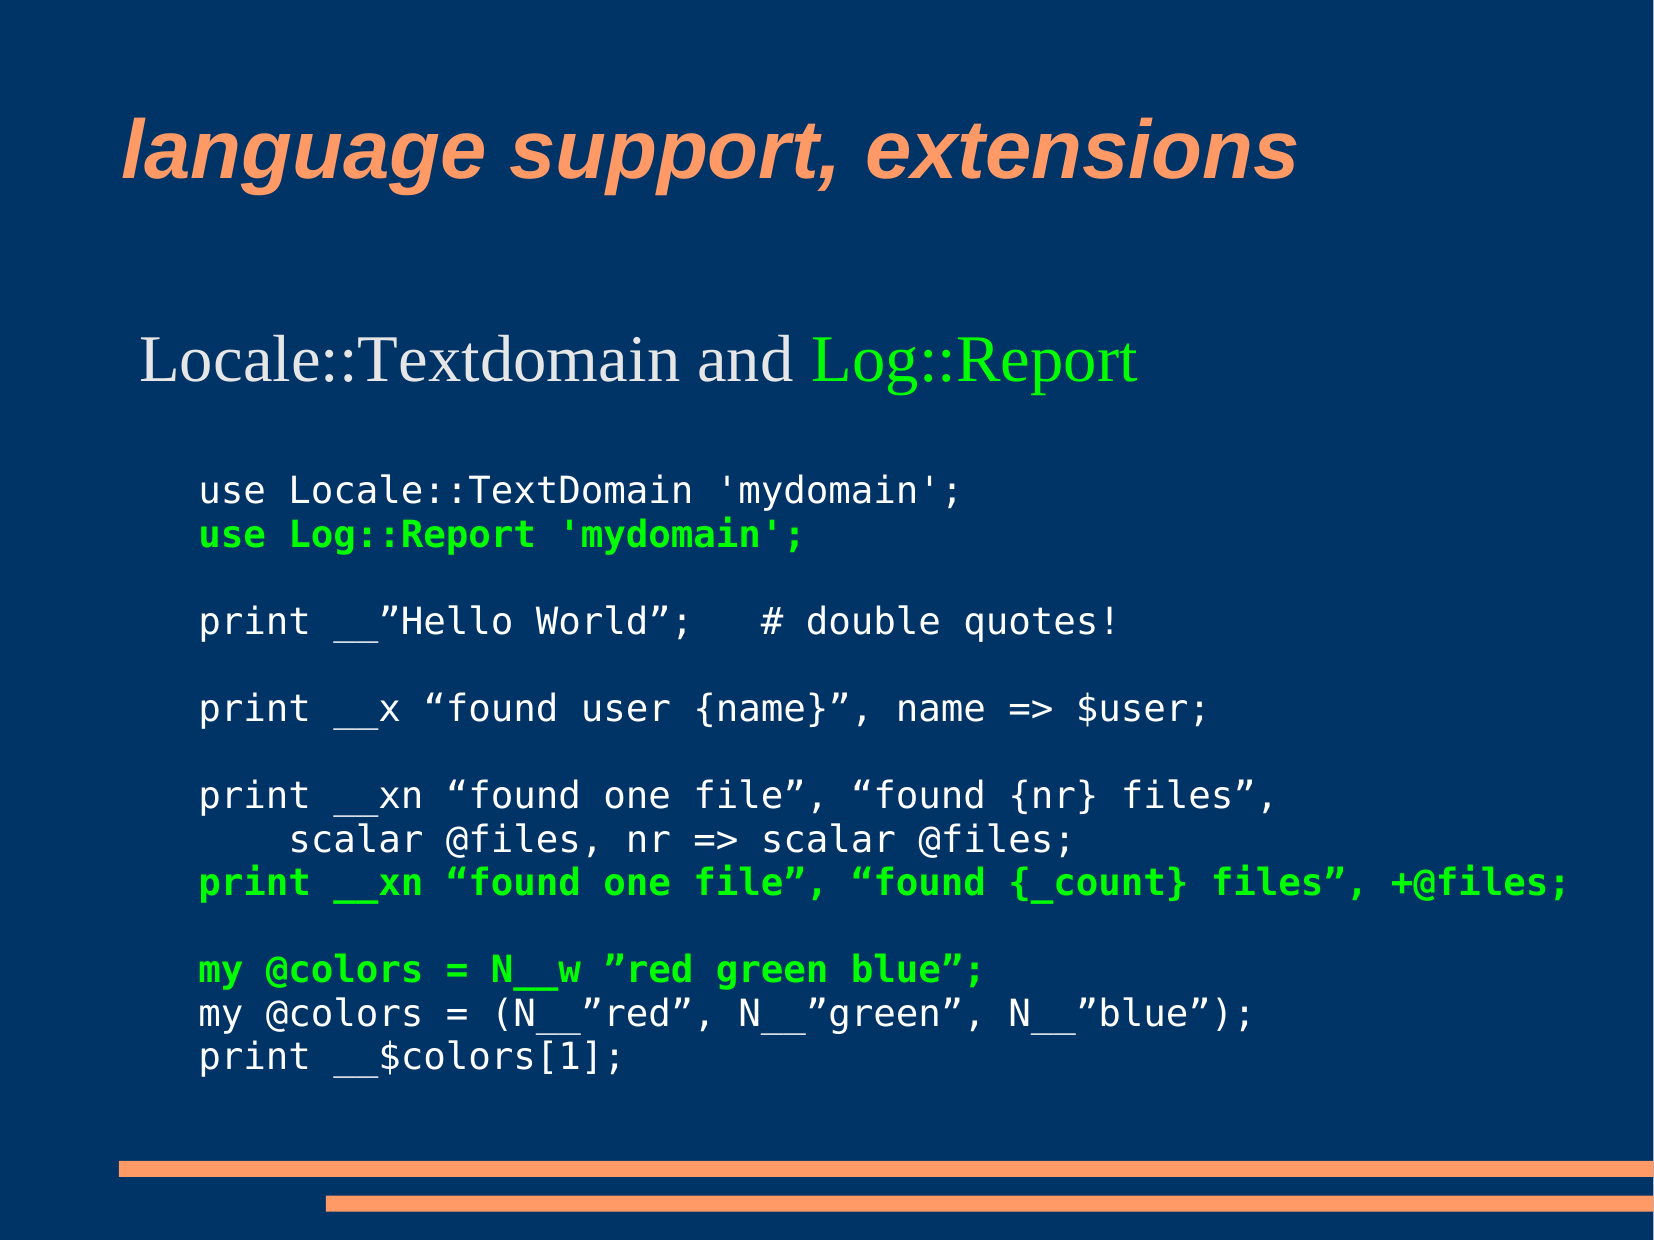

# language support, extensions
Locale::Textdomain and Log::Report
use Locale::TextDomain 'mydomain';
use Log::Report 'mydomain';
print __”Hello World”; # double quotes!
print __x “found user {name}”, name => $user;
print __xn “found one file”, “found {nr} files”,
 scalar @files, nr => scalar @files;
print __xn “found one file”, “found {_count} files”, +@files;
my @colors = N__w ”red green blue”;
my @colors = (N__”red”, N__”green”, N__”blue”);
print __$colors[1];